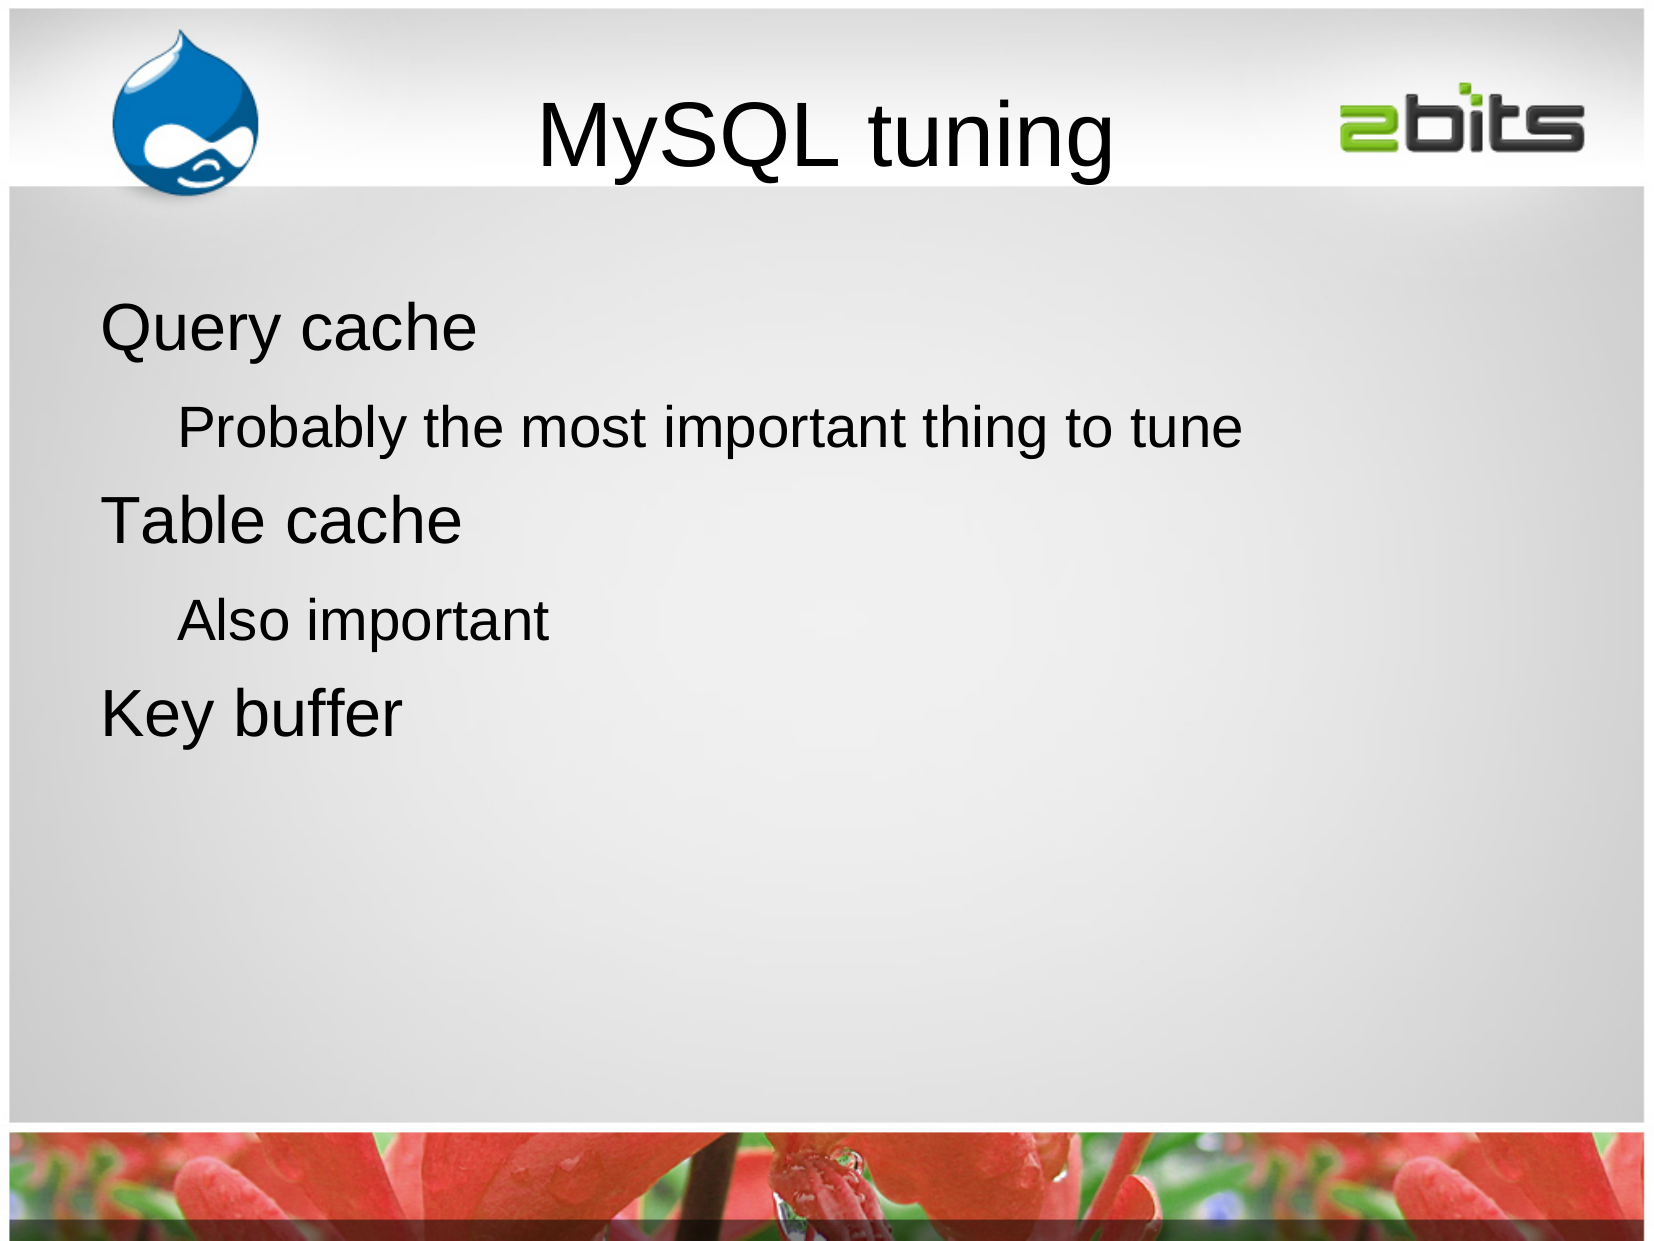

# MySQL tuning
Query cache
Probably the most important thing to tune
Table cache
Also important
Key buffer